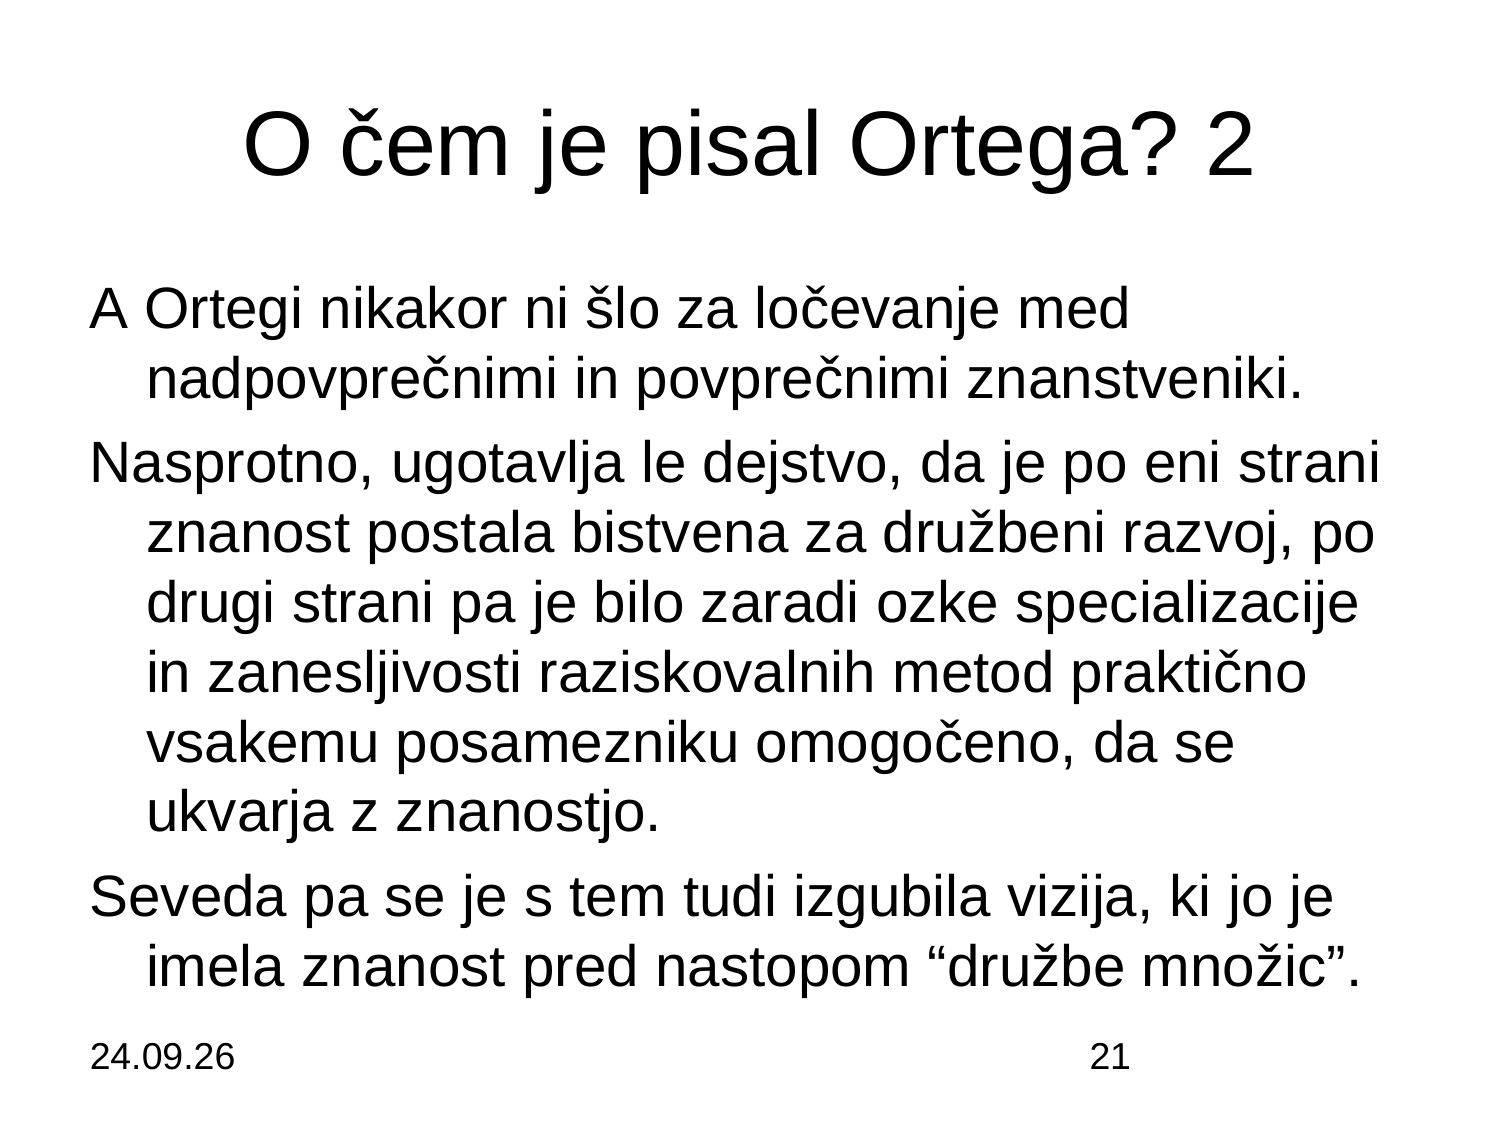

# O čem je pisal Ortega? 2
A Ortegi nikakor ni šlo za ločevanje med nadpovprečnimi in povprečnimi znanstveniki.
Nasprotno, ugotavlja le dejstvo, da je po eni strani znanost postala bistvena za družbeni razvoj, po drugi strani pa je bilo zaradi ozke specializacije in zanesljivosti raziskovalnih metod praktično vsakemu posamezniku omogočeno, da se ukvarja z znanostjo.
Seveda pa se je s tem tudi izgubila vizija, ki jo je imela znanost pred nastopom “družbe množic”.
21